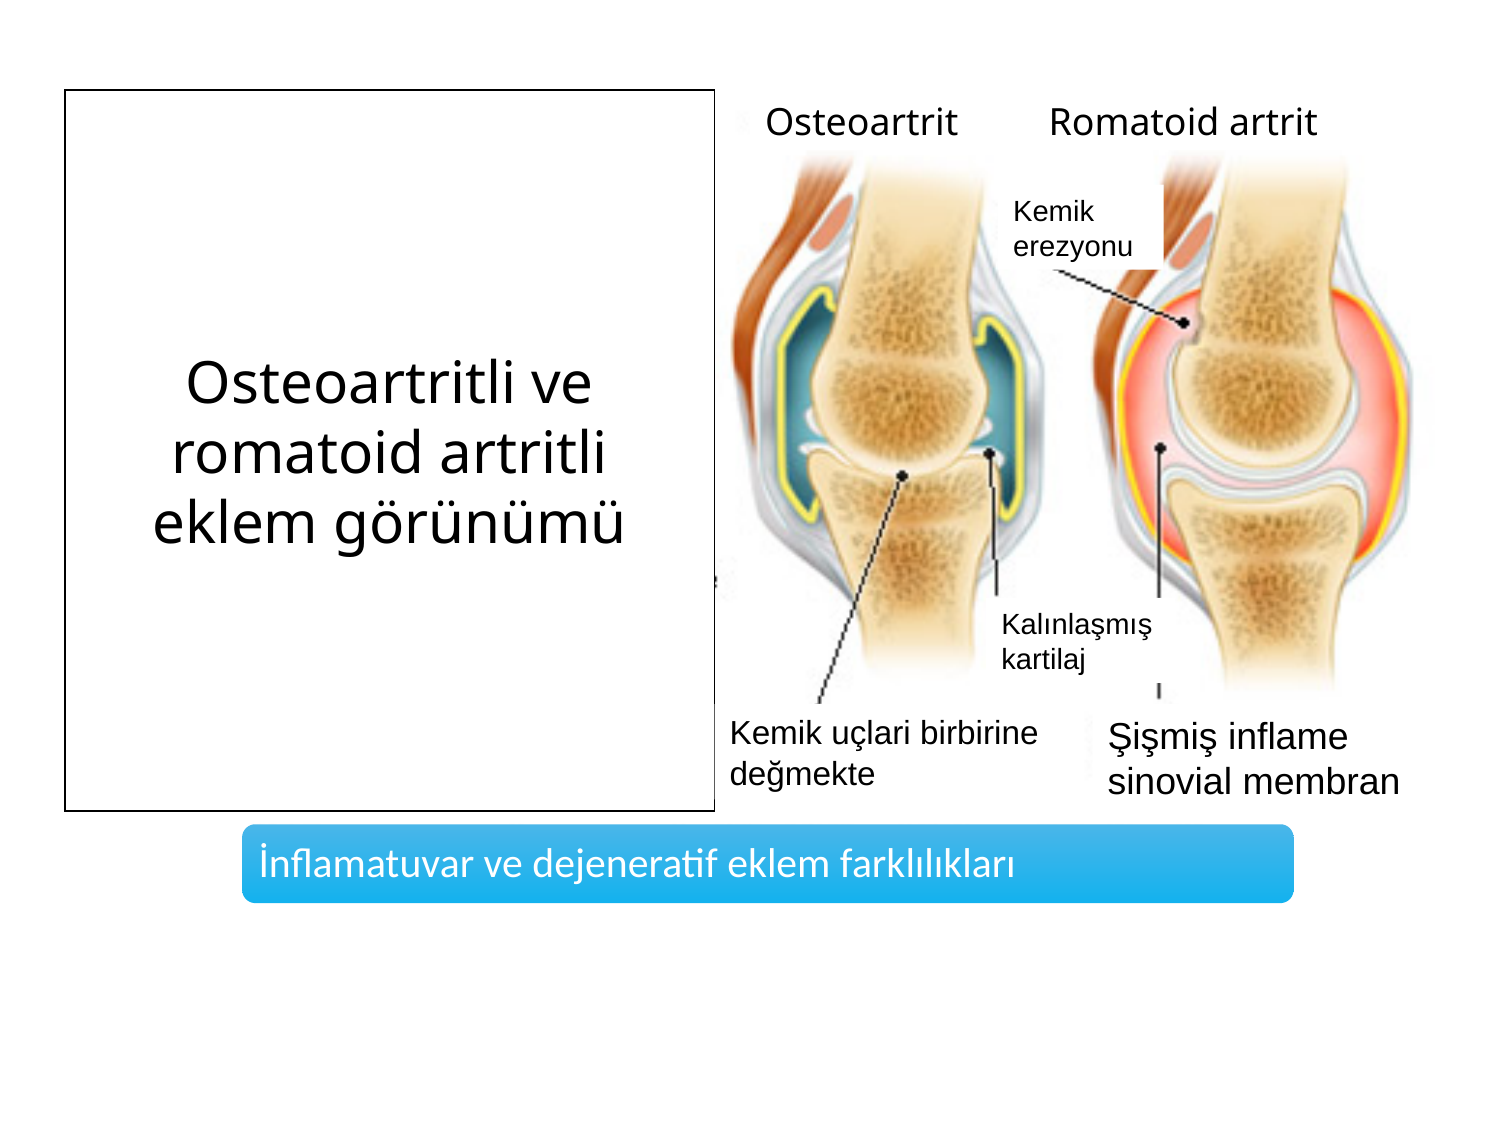

Osteoartritli ve
 romatoid artritli
eklem görünümü
Osteoartrit
Romatoid artrit
Kemik erezyonu
#
Kalınlaşmış kartilaj
Kemik uçlari birbirine değmekte
Şişmiş inflame sinovial membran
İnflamatuvar ve dejeneratif eklem farklılıkları